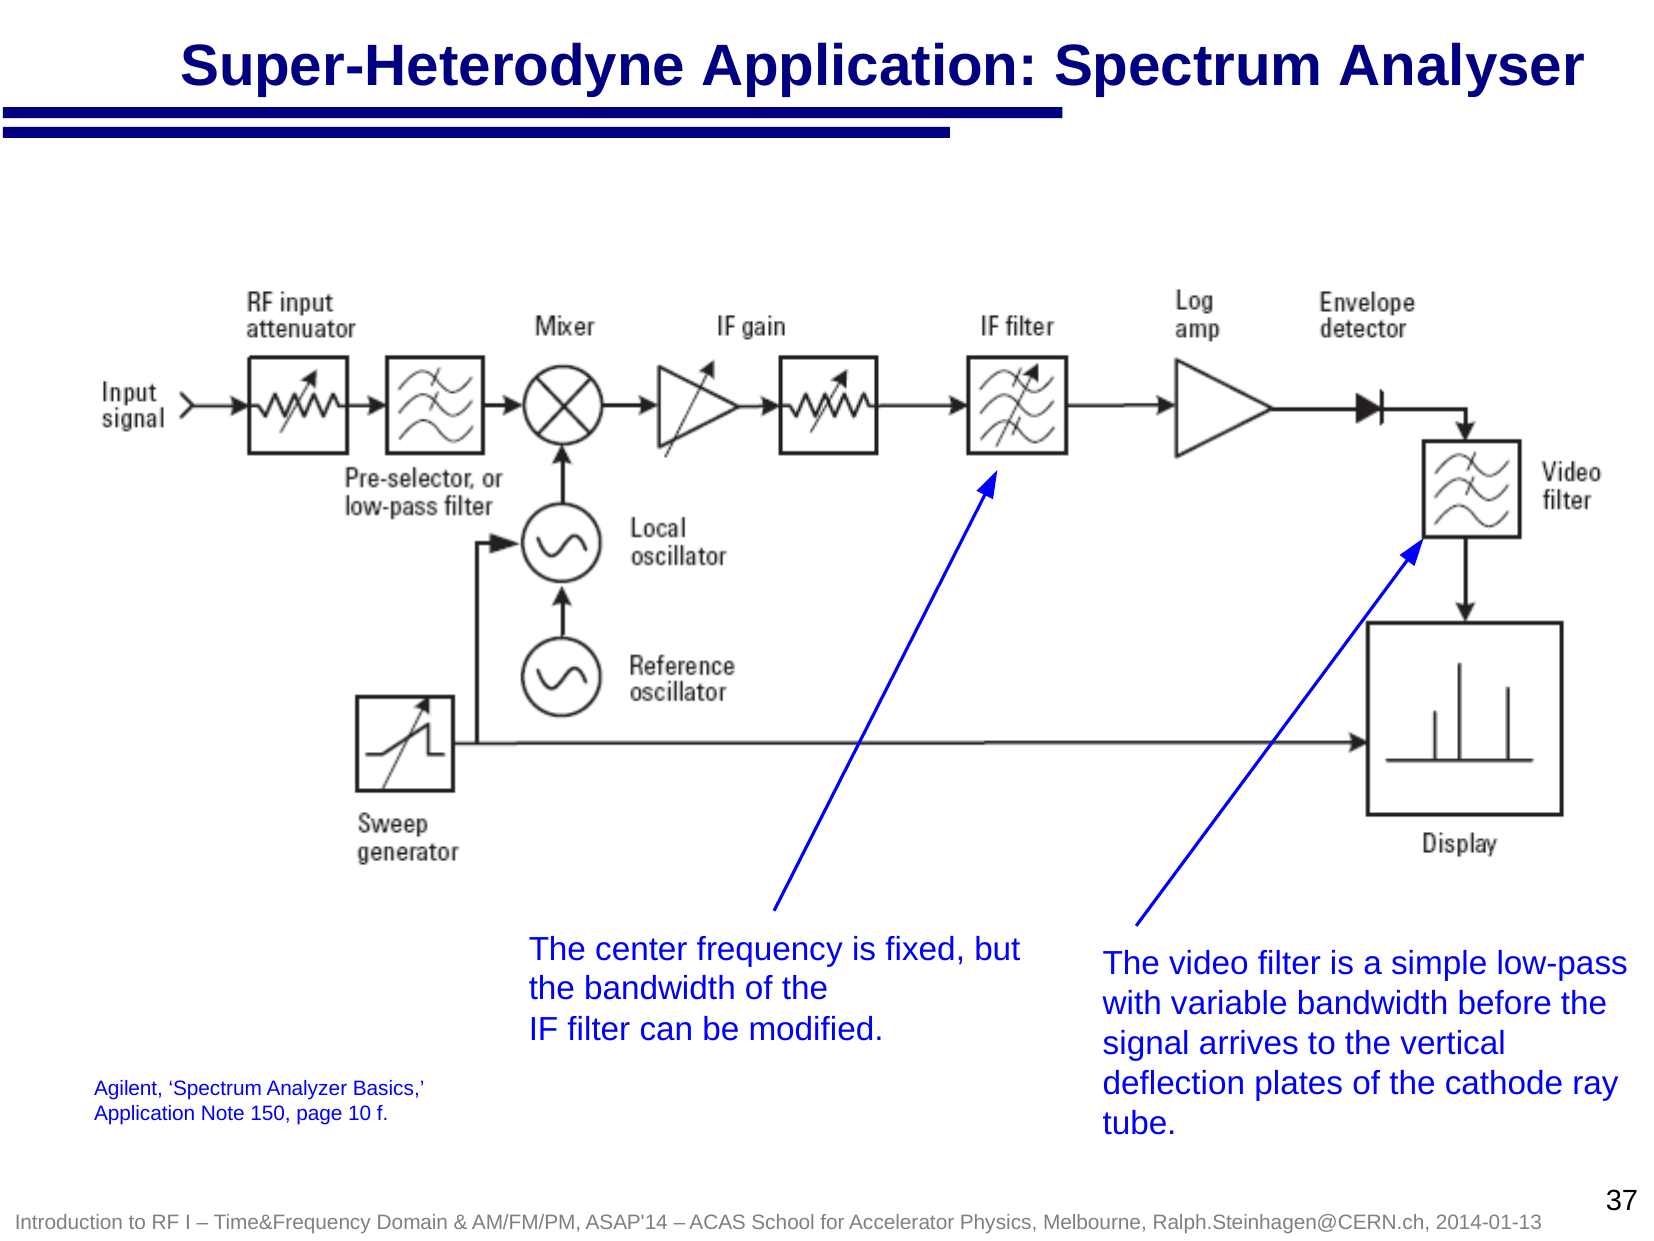

# Super-Heterodyne Application: Spectrum Analyser
The center frequency is fixed, but the bandwidth of the
IF filter can be modified.
The video filter is a simple low-pass with variable bandwidth before the signal arrives to the vertical deflection plates of the cathode ray tube.
Agilent, ‘Spectrum Analyzer Basics,’
Application Note 150, page 10 f.